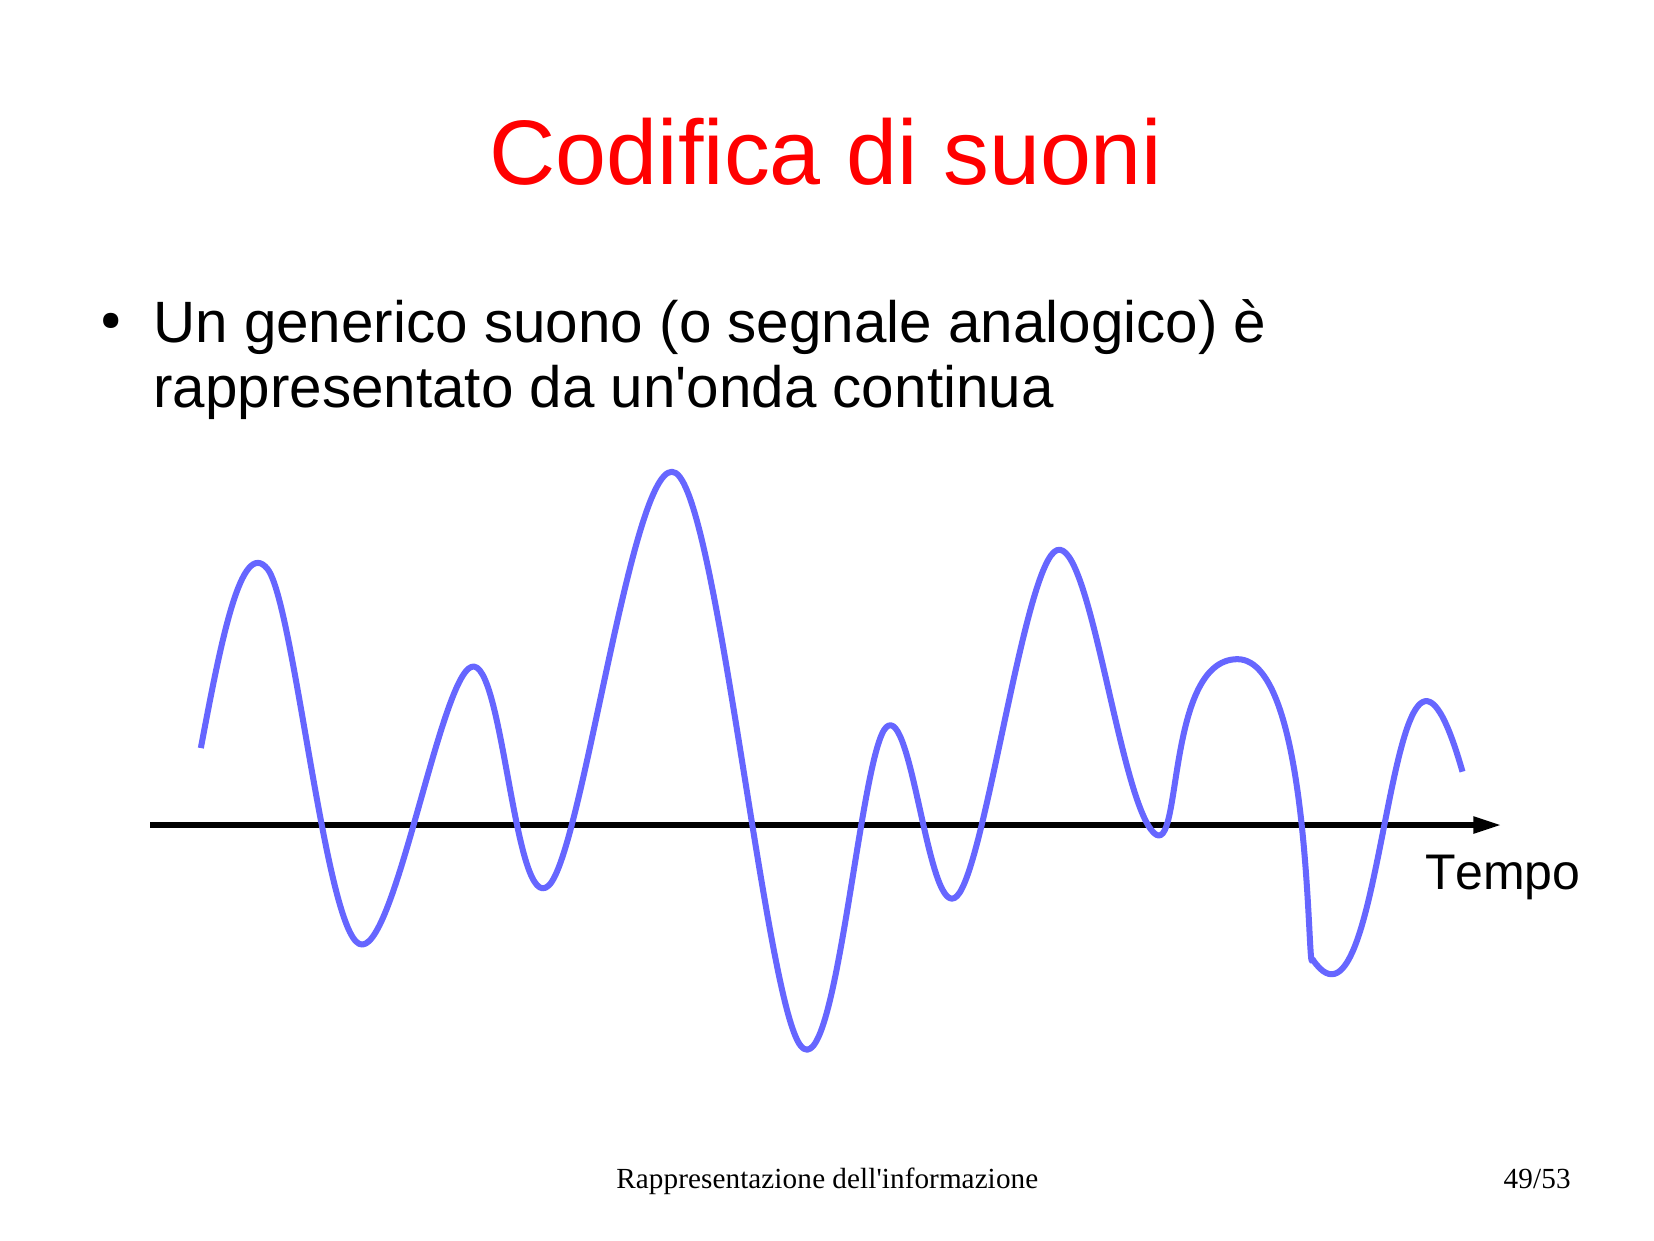

# Codifica di suoni
Un generico suono (o segnale analogico) è rappresentato da un'onda continua
Tempo
Rappresentazione dell'informazione
49